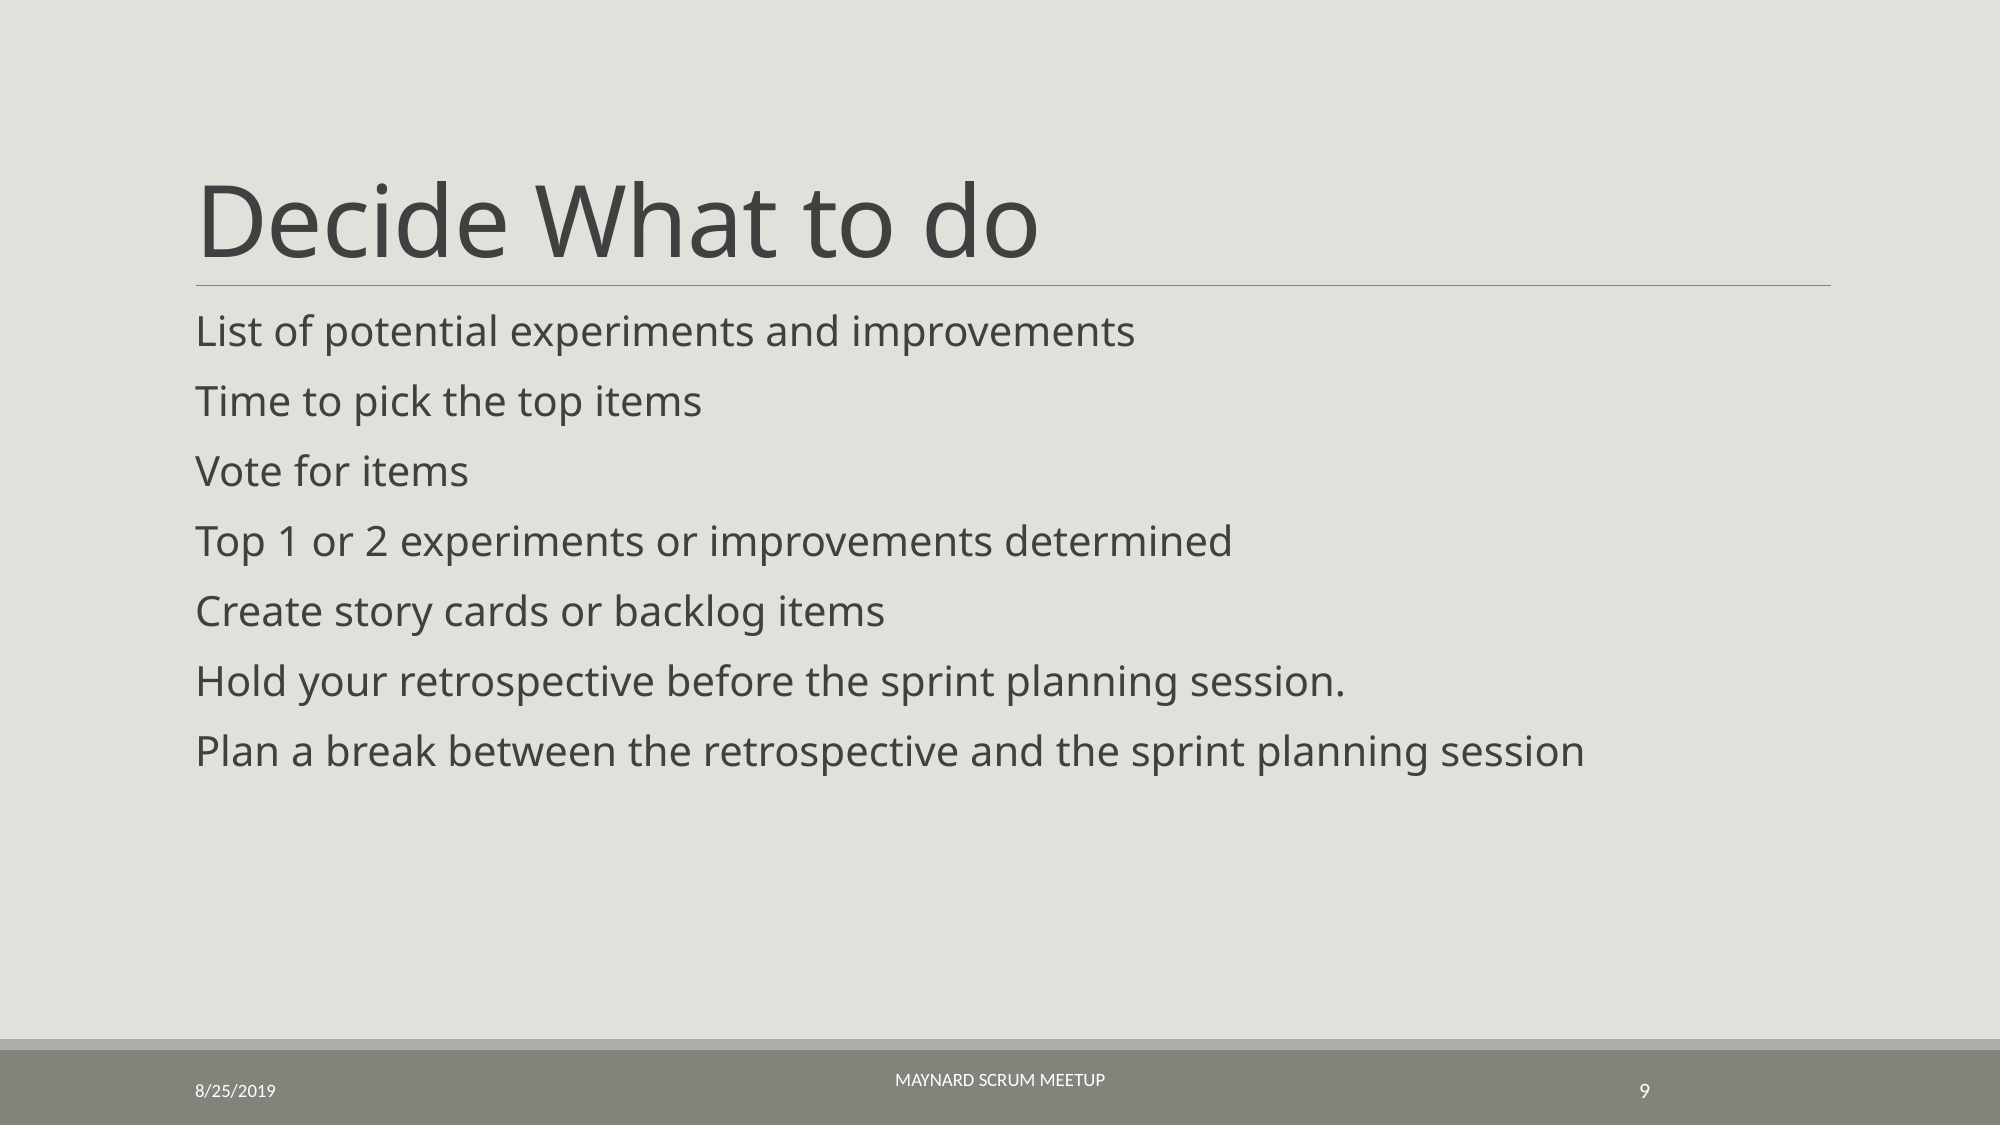

# Decide What to do
List of potential experiments and improvements
Time to pick the top items
Vote for items
Top 1 or 2 experiments or improvements determined
Create story cards or backlog items
Hold your retrospective before the sprint planning session.
Plan a break between the retrospective and the sprint planning session
8/25/2019
Maynard Scrum meetup